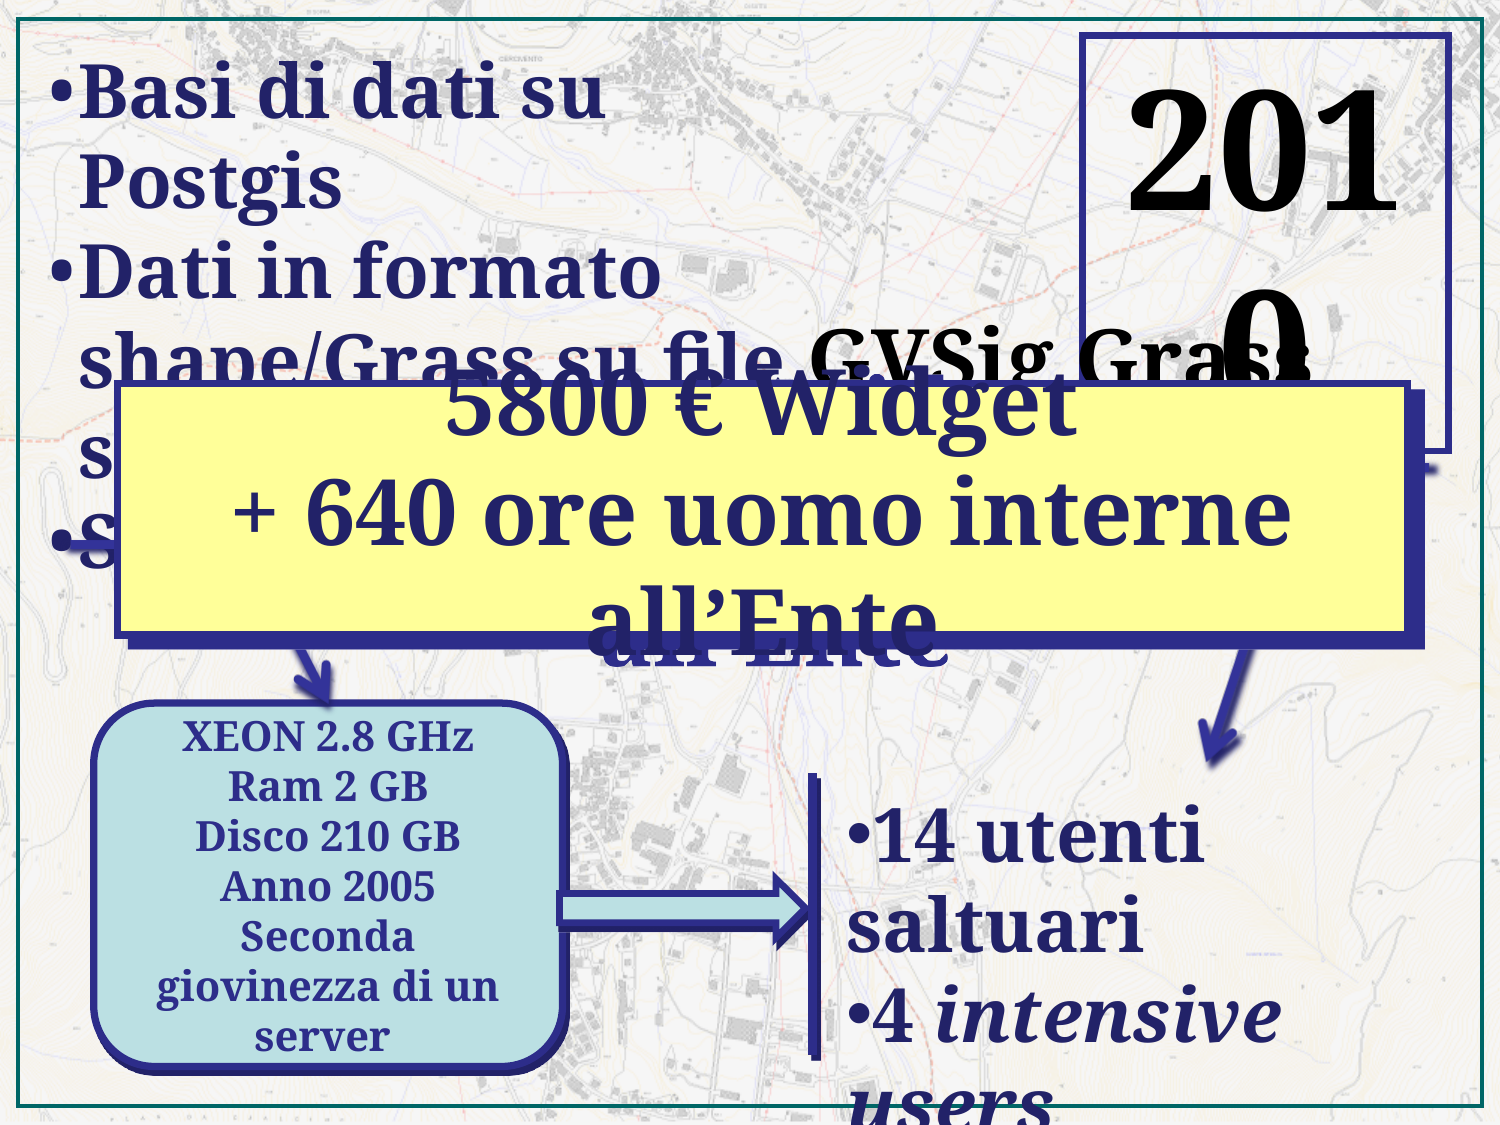

2010
Basi di dati su Postgis
Dati in formato shape/Grass su file system
SQL su Postgis
GVSig Grass Qgis
5800 € Widget
+ 640 ore uomo interne all’Ente
XEON 2.8 GHz
Ram 2 GB
Disco 210 GB
Anno 2005
Seconda giovinezza di un server
14 utenti saltuari
4 intensive users
1 web application